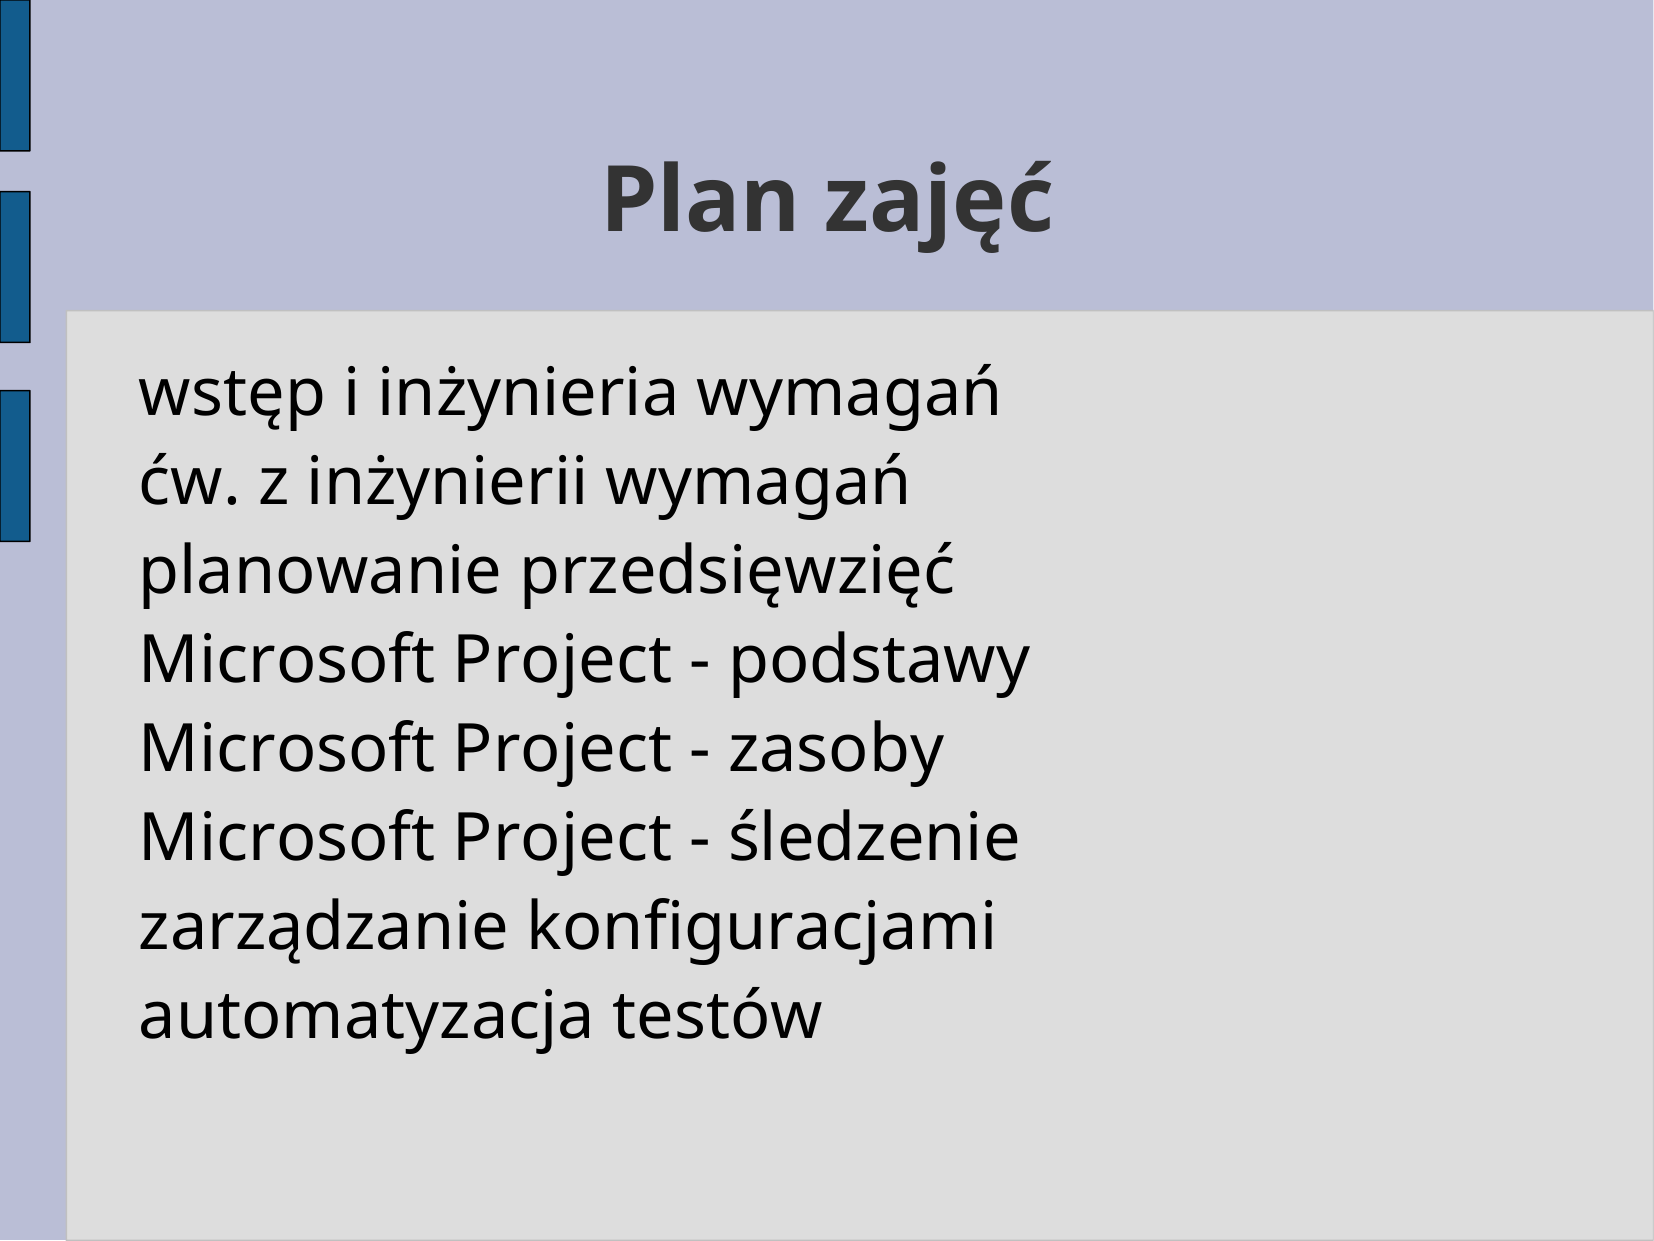

# Plan zajęć
wstęp i inżynieria wymagań
ćw. z inżynierii wymagań
planowanie przedsięwzięć
Microsoft Project - podstawy
Microsoft Project - zasoby
Microsoft Project - śledzenie
zarządzanie konfiguracjami
automatyzacja testów